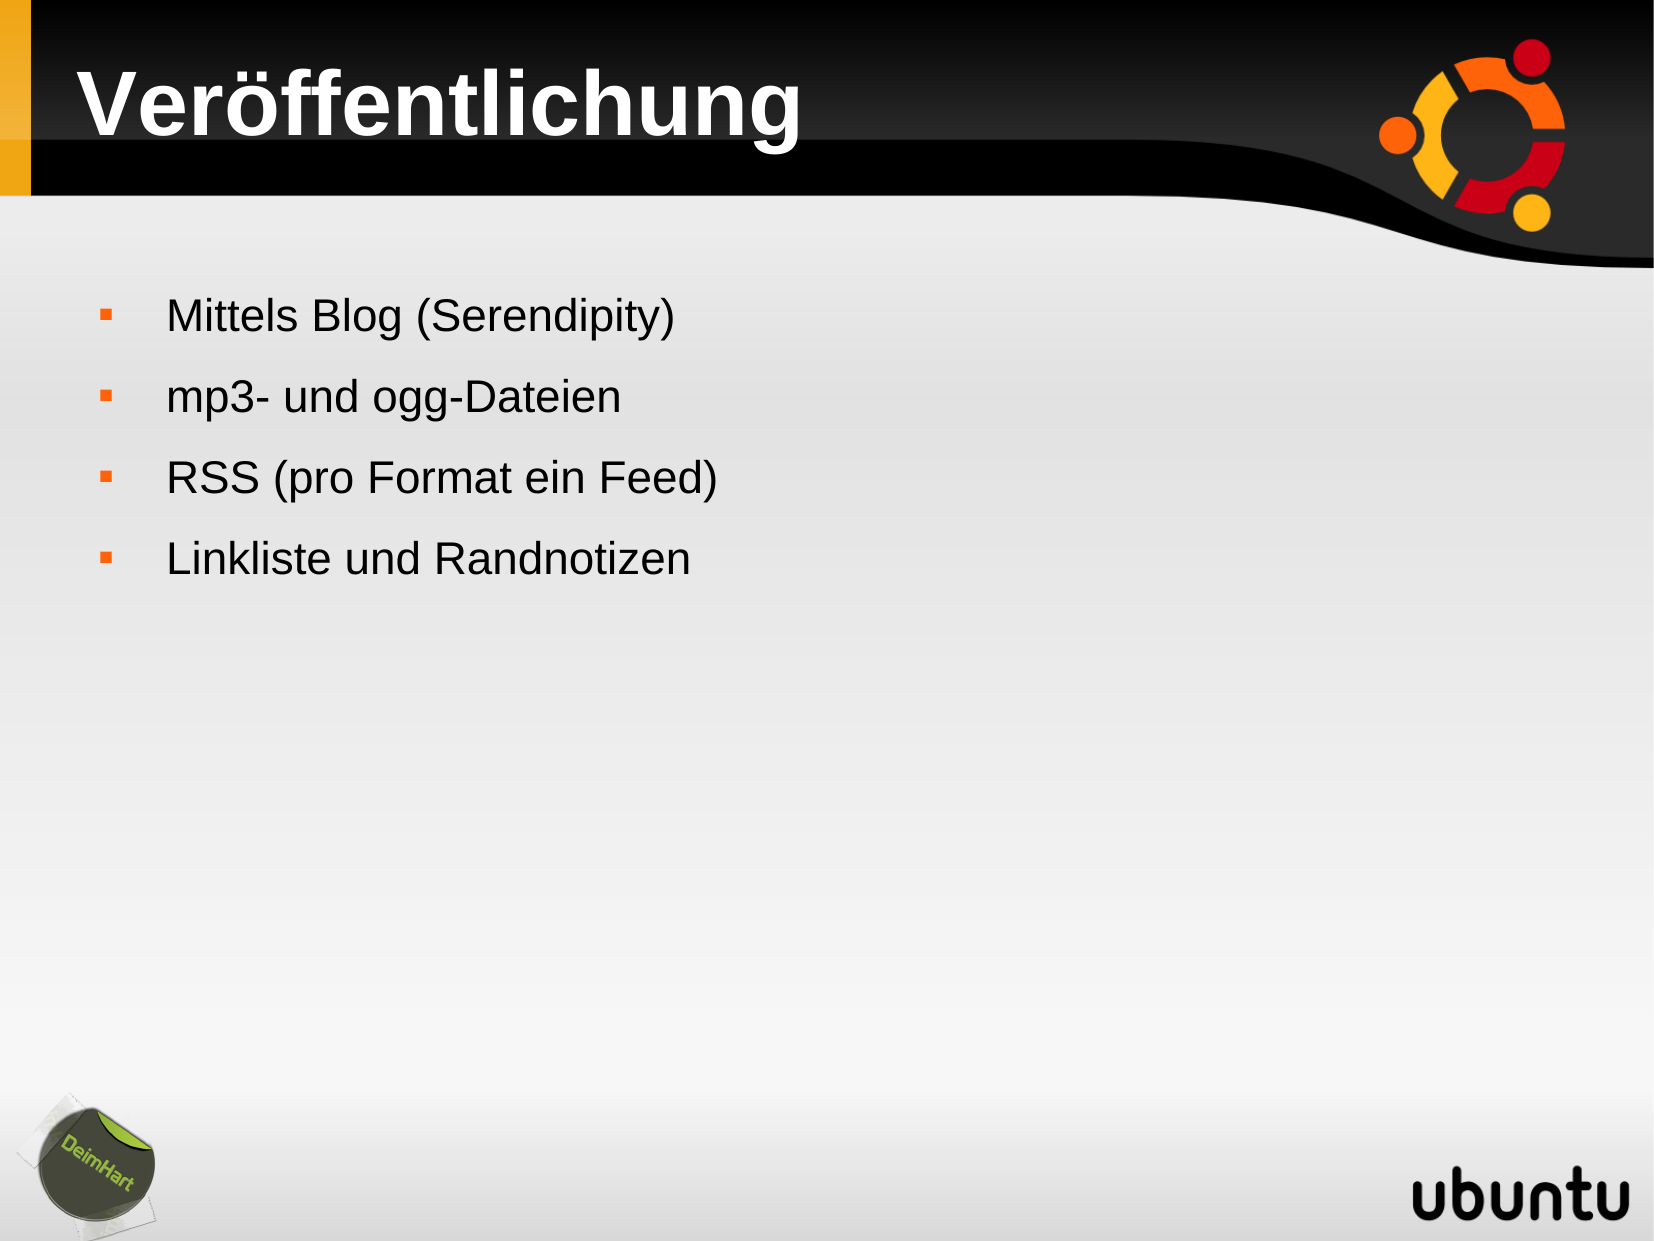

# Veröffentlichung
 Mittels Blog (Serendipity)
 mp3- und ogg-Dateien
 RSS (pro Format ein Feed)
 Linkliste und Randnotizen